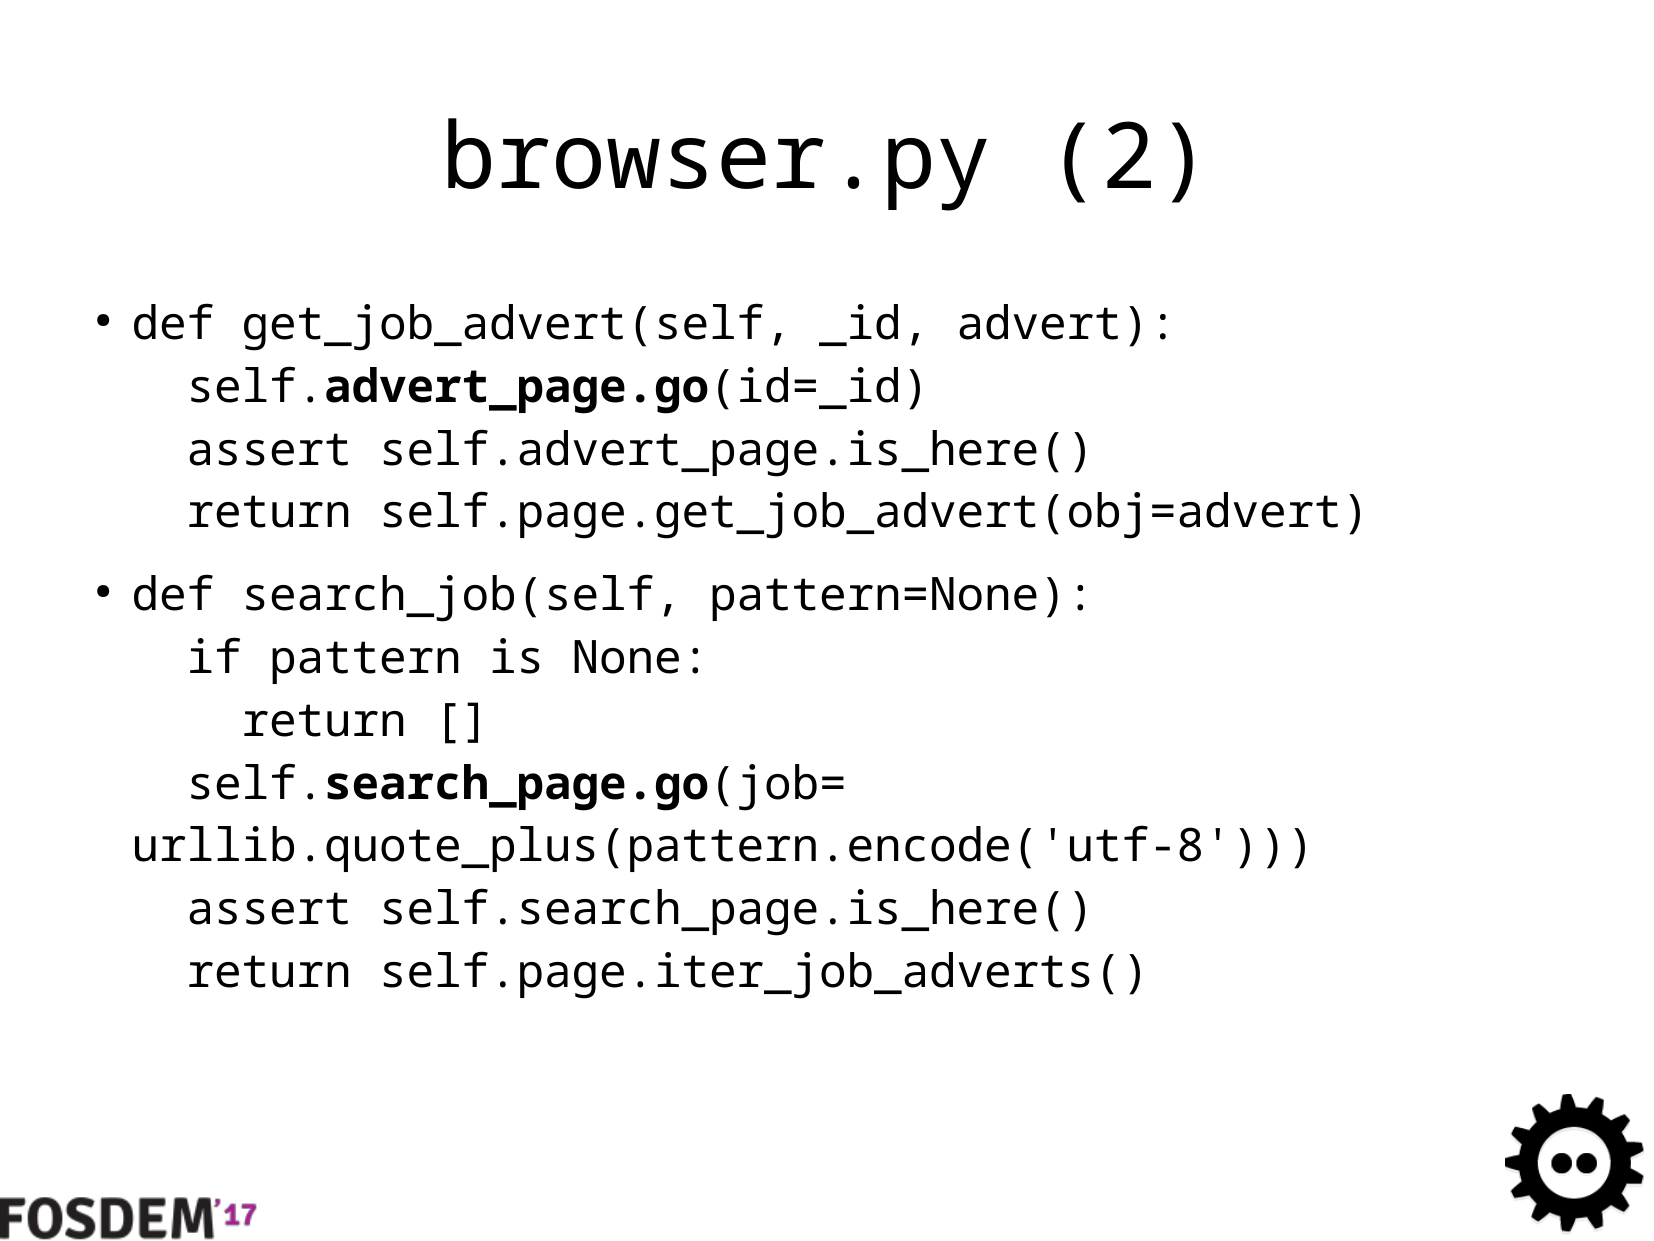

# browser.py (2)
def get_job_advert(self, _id, advert):
 self.advert_page.go(id=_id)
 assert self.advert_page.is_here()
 return self.page.get_job_advert(obj=advert)
def search_job(self, pattern=None):
 if pattern is None:
 return []
 self.search_page.go(job= urllib.quote_plus(pattern.encode('utf-8')))
 assert self.search_page.is_here()
 return self.page.iter_job_adverts()